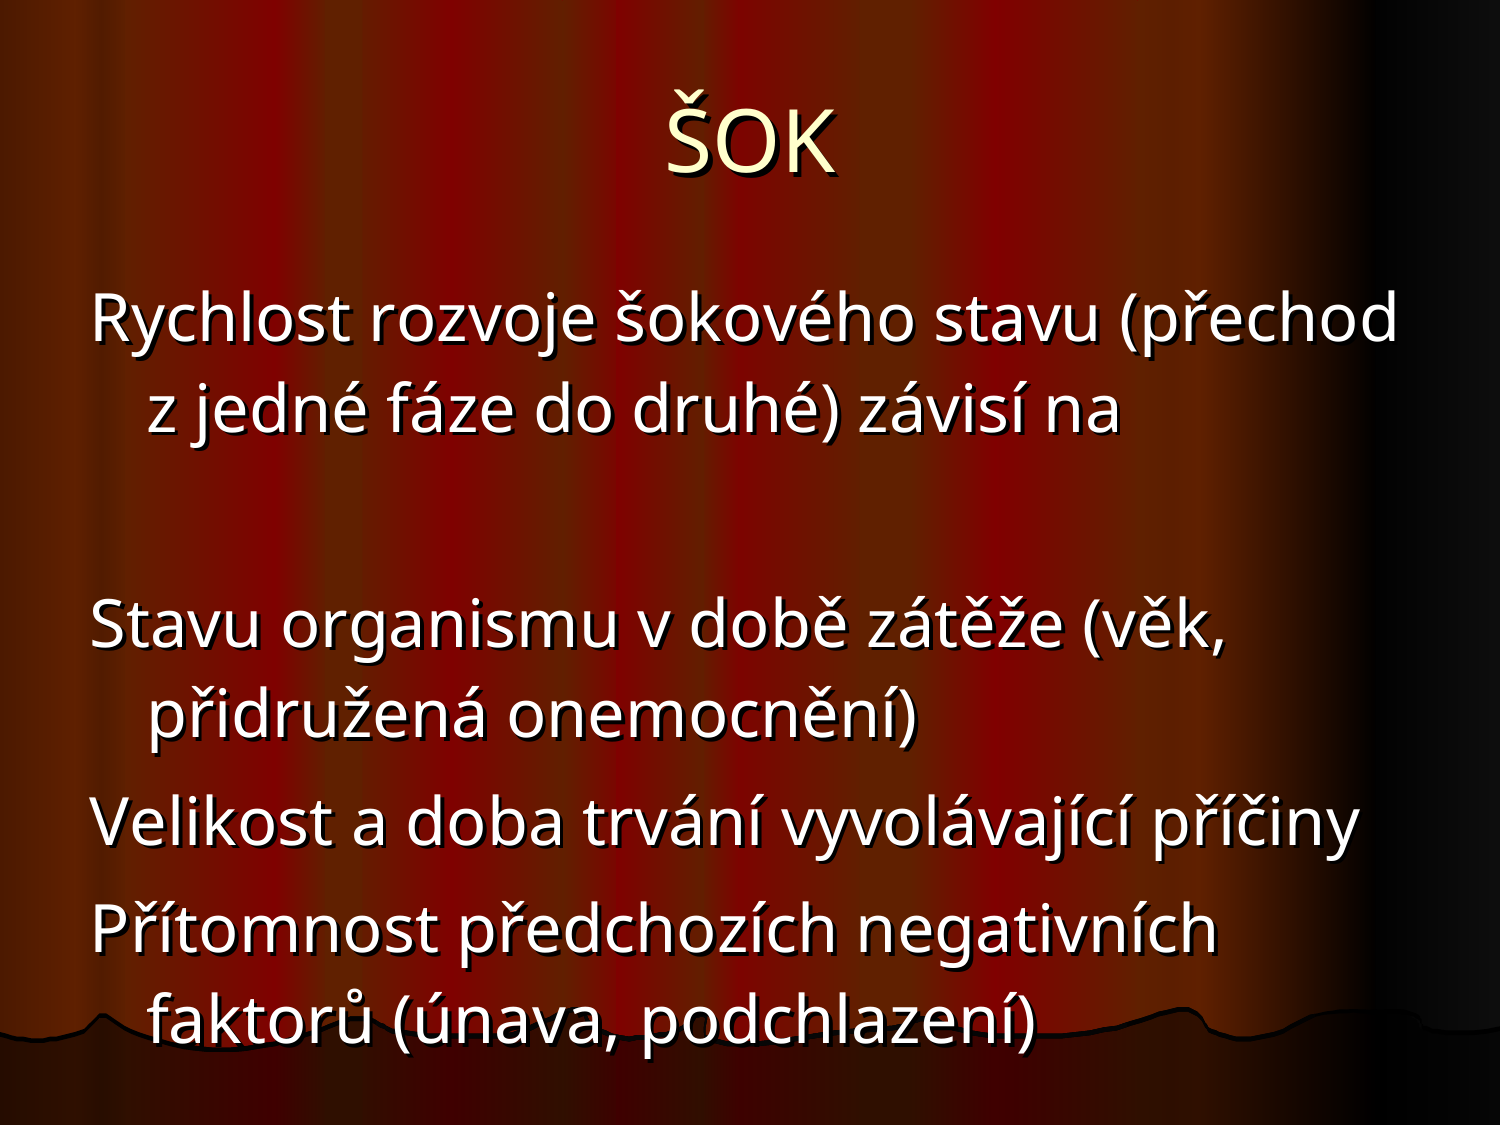

# ŠOK
Rychlost rozvoje šokového stavu (přechod z jedné fáze do druhé) závisí na
Stavu organismu v době zátěže (věk, přidružená onemocnění)
Velikost a doba trvání vyvolávající příčiny
Přítomnost předchozích negativních faktorů (únava, podchlazení)